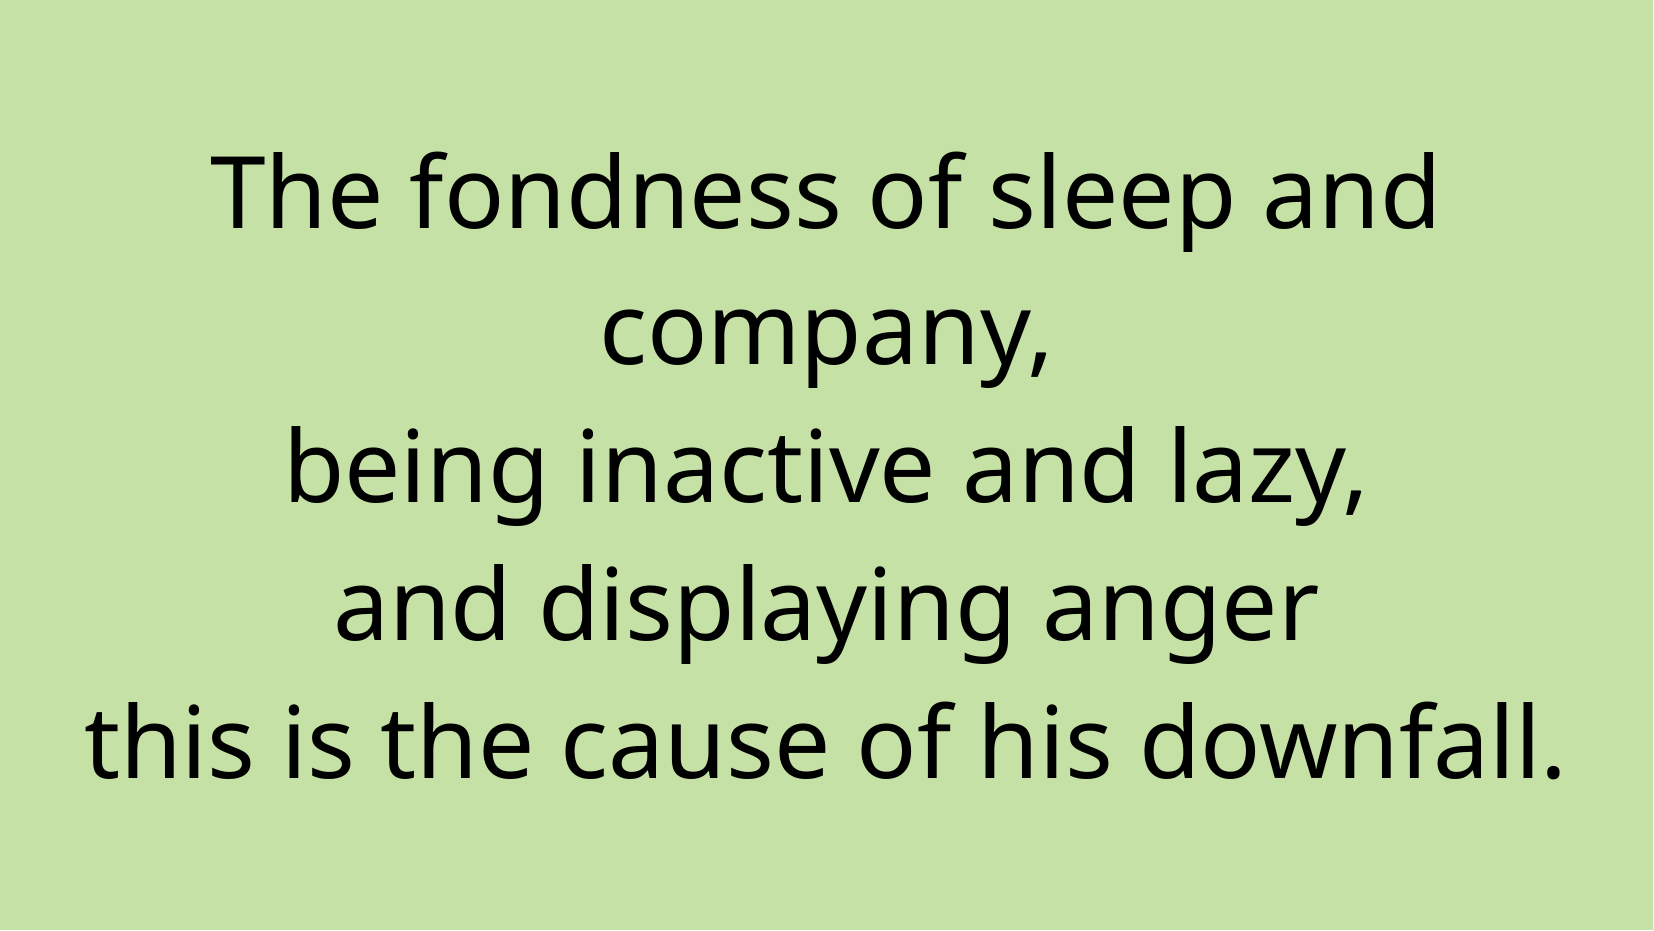

# The fondness of sleep and company,
being inactive and lazy,
and displaying anger
this is the cause of his downfall.